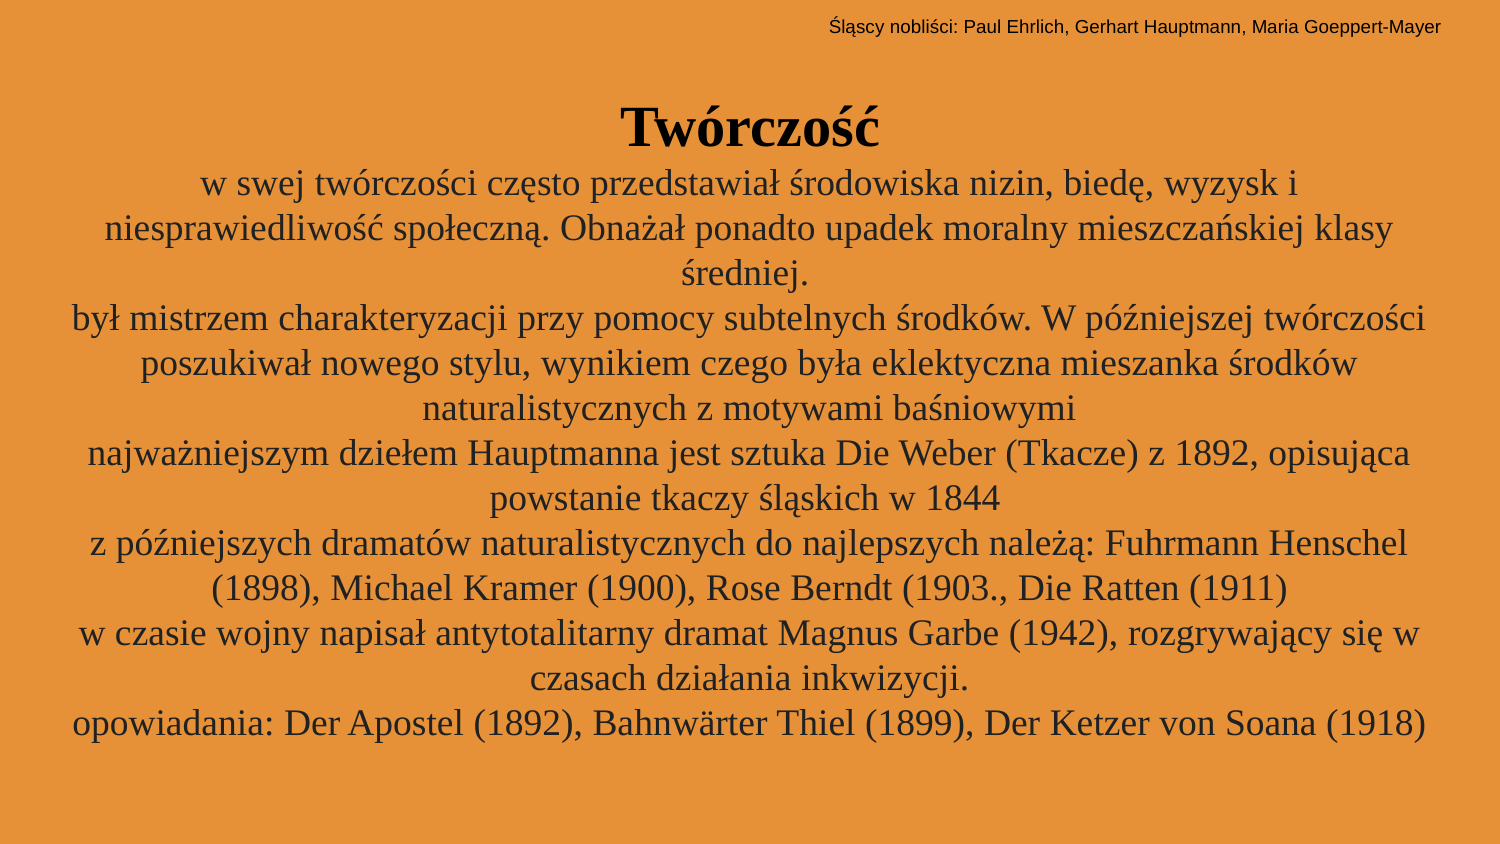

# Twórczość w swej twórczości często przedstawiał środowiska nizin, biedę, wyzysk i niesprawiedliwość społeczną. Obnażał ponadto upadek moralny mieszczańskiej klasy średniej. był mistrzem charakteryzacji przy pomocy subtelnych środków. W późniejszej twórczości poszukiwał nowego stylu, wynikiem czego była eklektyczna mieszanka środków naturalistycznych z motywami baśniowymi najważniejszym dziełem Hauptmanna jest sztuka Die Weber (Tkacze) z 1892, opisująca powstanie tkaczy śląskich w 1844 z późniejszych dramatów naturalistycznych do najlepszych należą: Fuhrmann Henschel (1898), Michael Kramer (1900), Rose Berndt (1903., Die Ratten (1911) w czasie wojny napisał antytotalitarny dramat Magnus Garbe (1942), rozgrywający się w czasach działania inkwizycji. opowiadania: Der Apostel (1892), Bahnwärter Thiel (1899), Der Ketzer von Soana (1918)